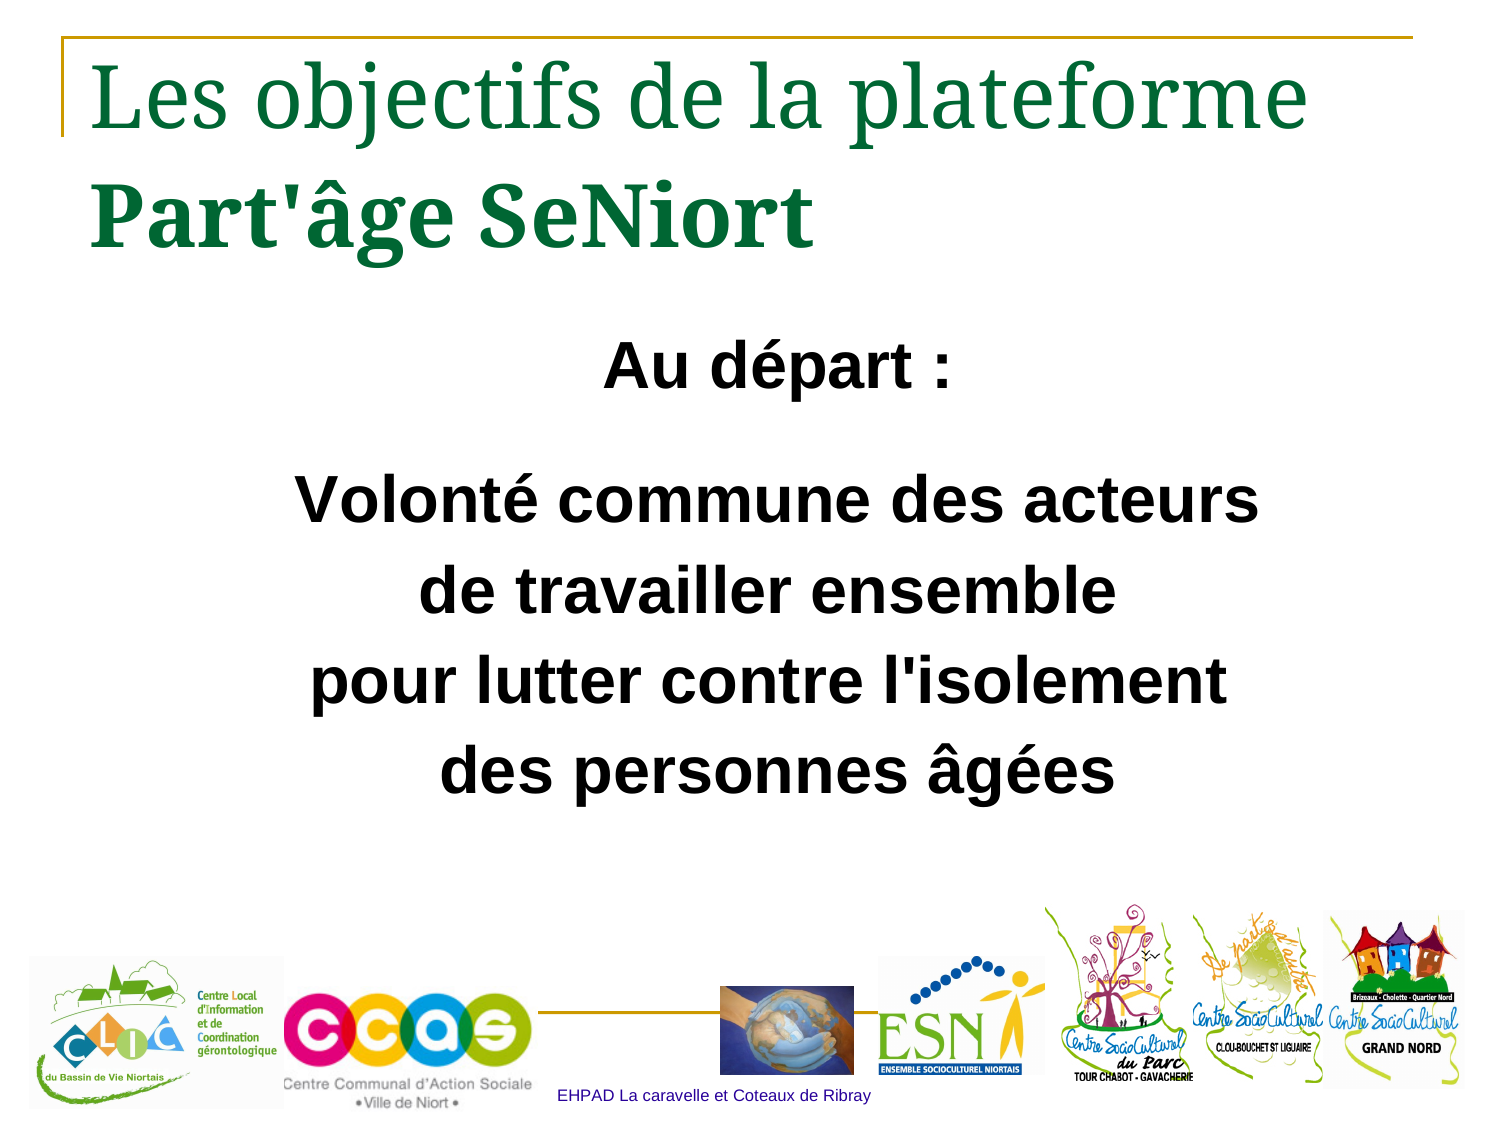

# Les objectifs de la plateforme Part'âge SeNiort
Au départ :
Volonté commune des acteurs
de travailler ensemble
pour lutter contre l'isolement
des personnes âgées
EHPAD La caravelle et Coteaux de Ribray